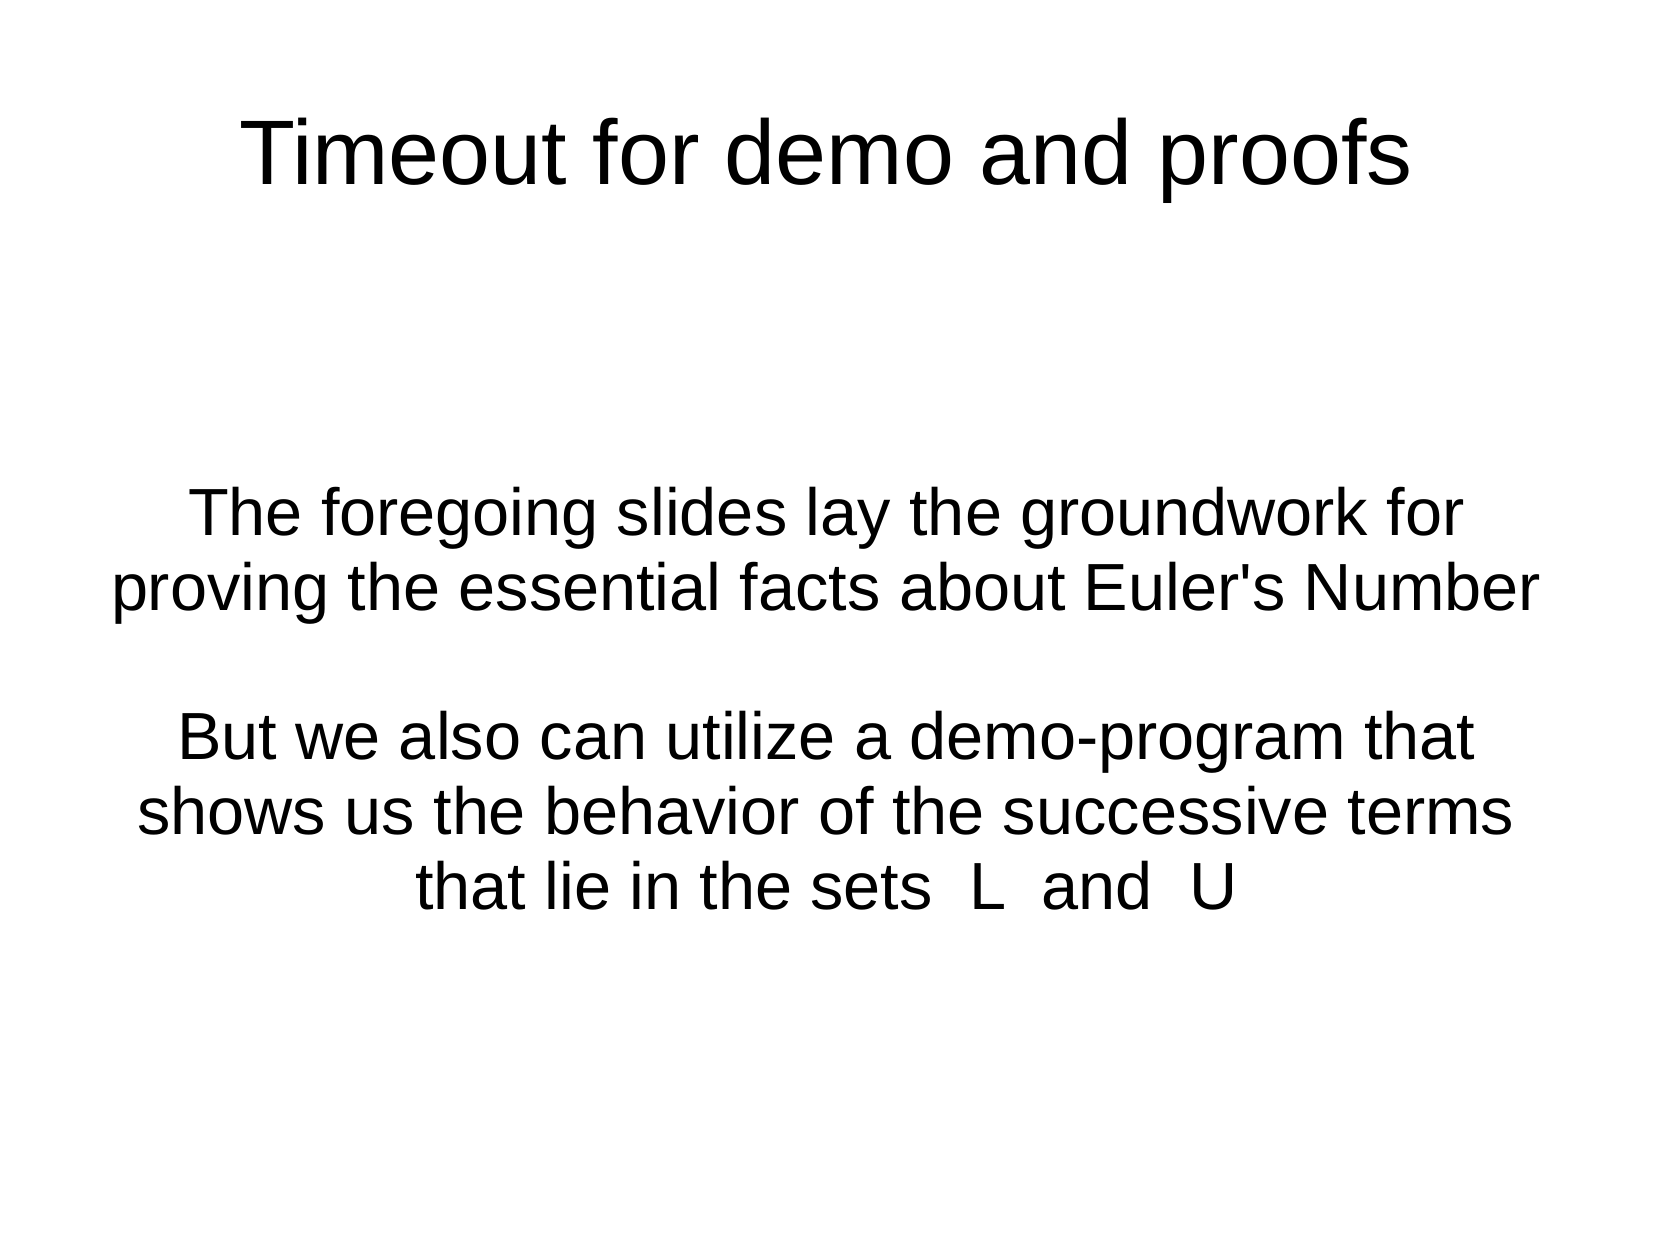

# Timeout for demo and proofs
The foregoing slides lay the groundwork for proving the essential facts about Euler's Number
But we also can utilize a demo-program that shows us the behavior of the successive terms that lie in the sets L and U